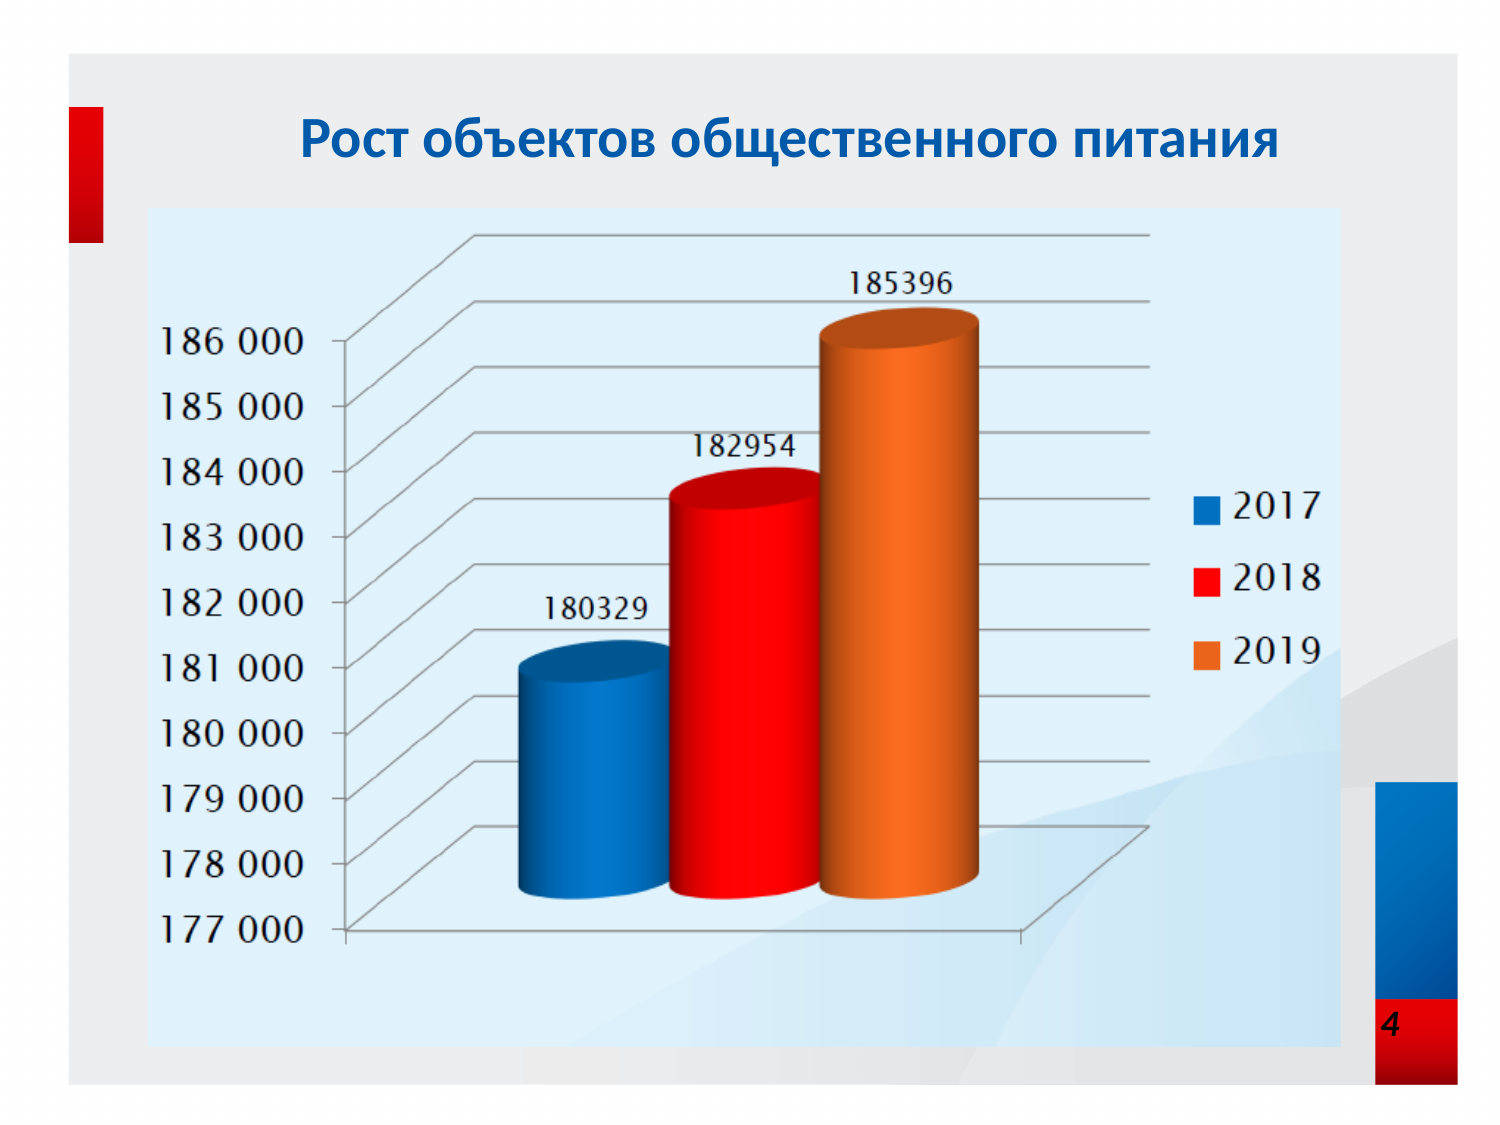

# Рост объектов общественного питания в РФ (в ед.)